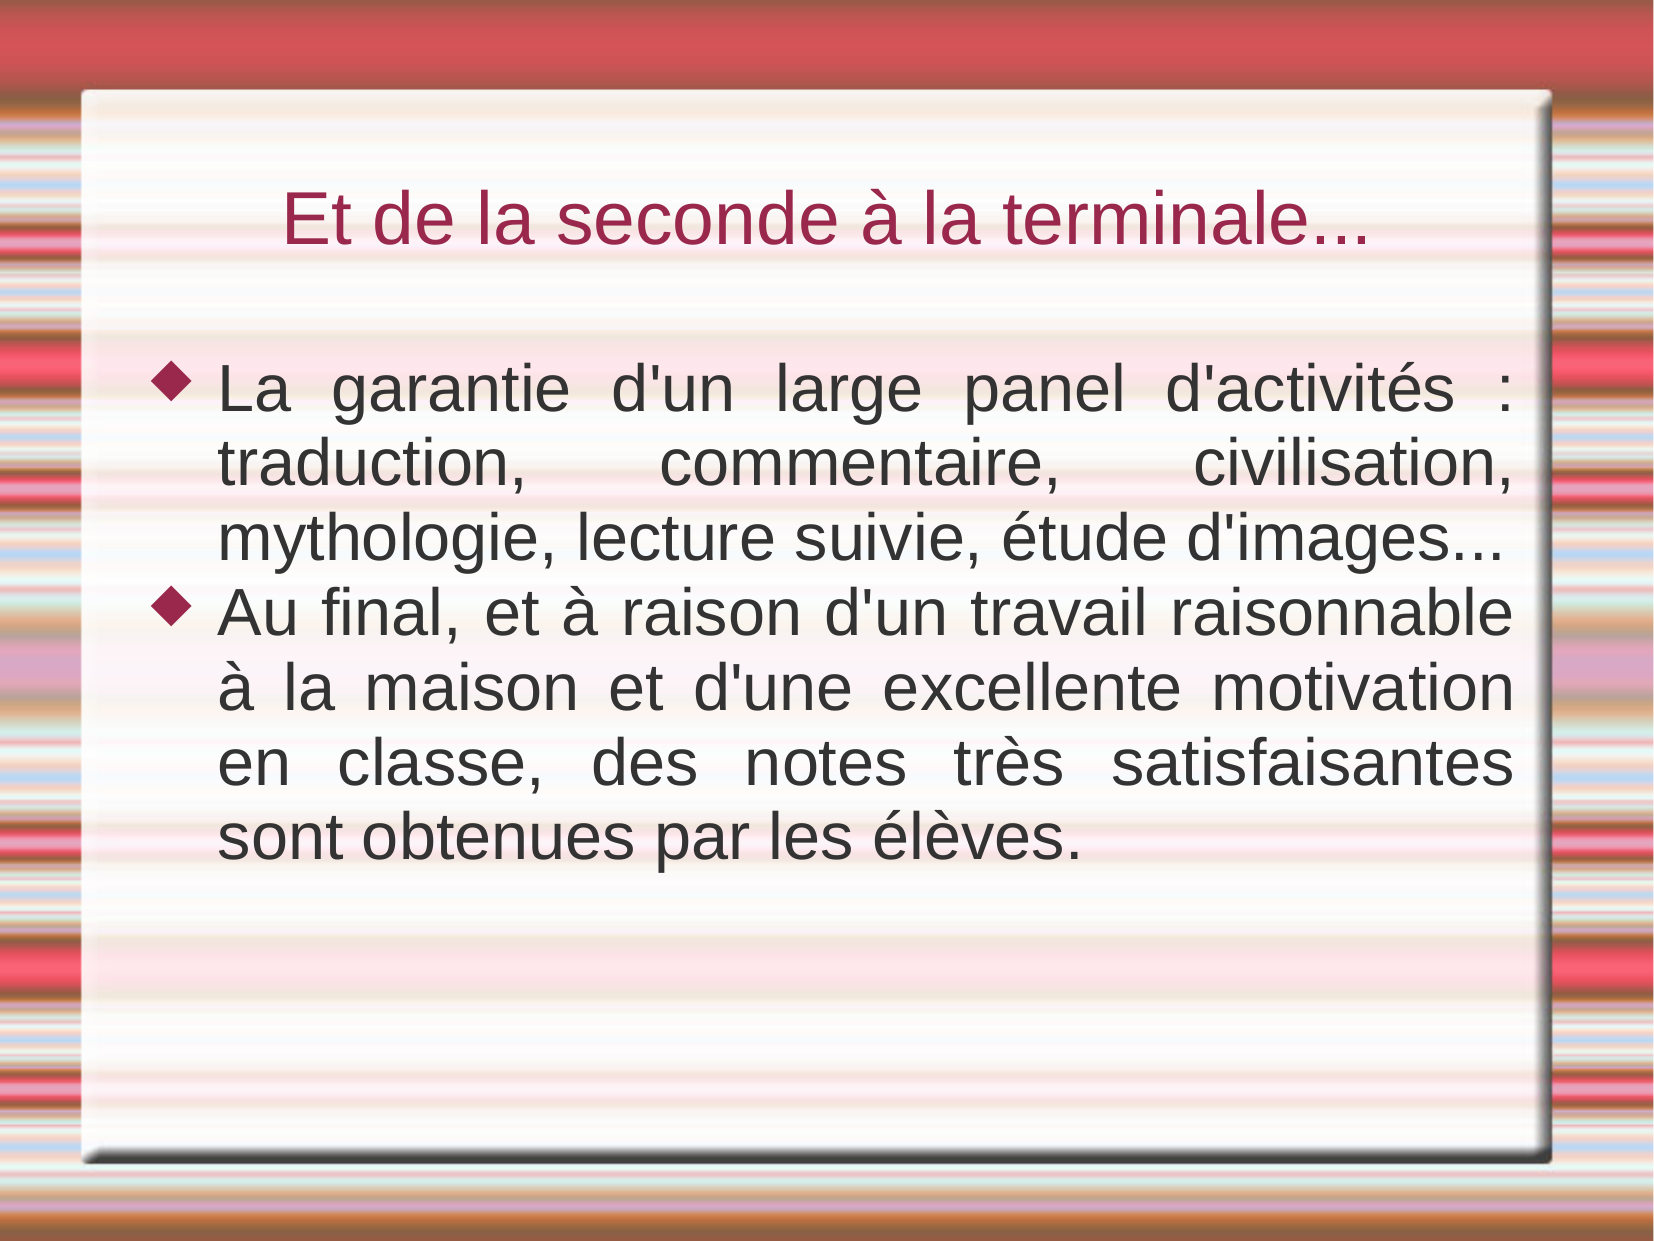

# Et de la seconde à la terminale...
La garantie d'un large panel d'activités : traduction, commentaire, civilisation, mythologie, lecture suivie, étude d'images...
Au final, et à raison d'un travail raisonnable à la maison et d'une excellente motivation en classe, des notes très satisfaisantes sont obtenues par les élèves.